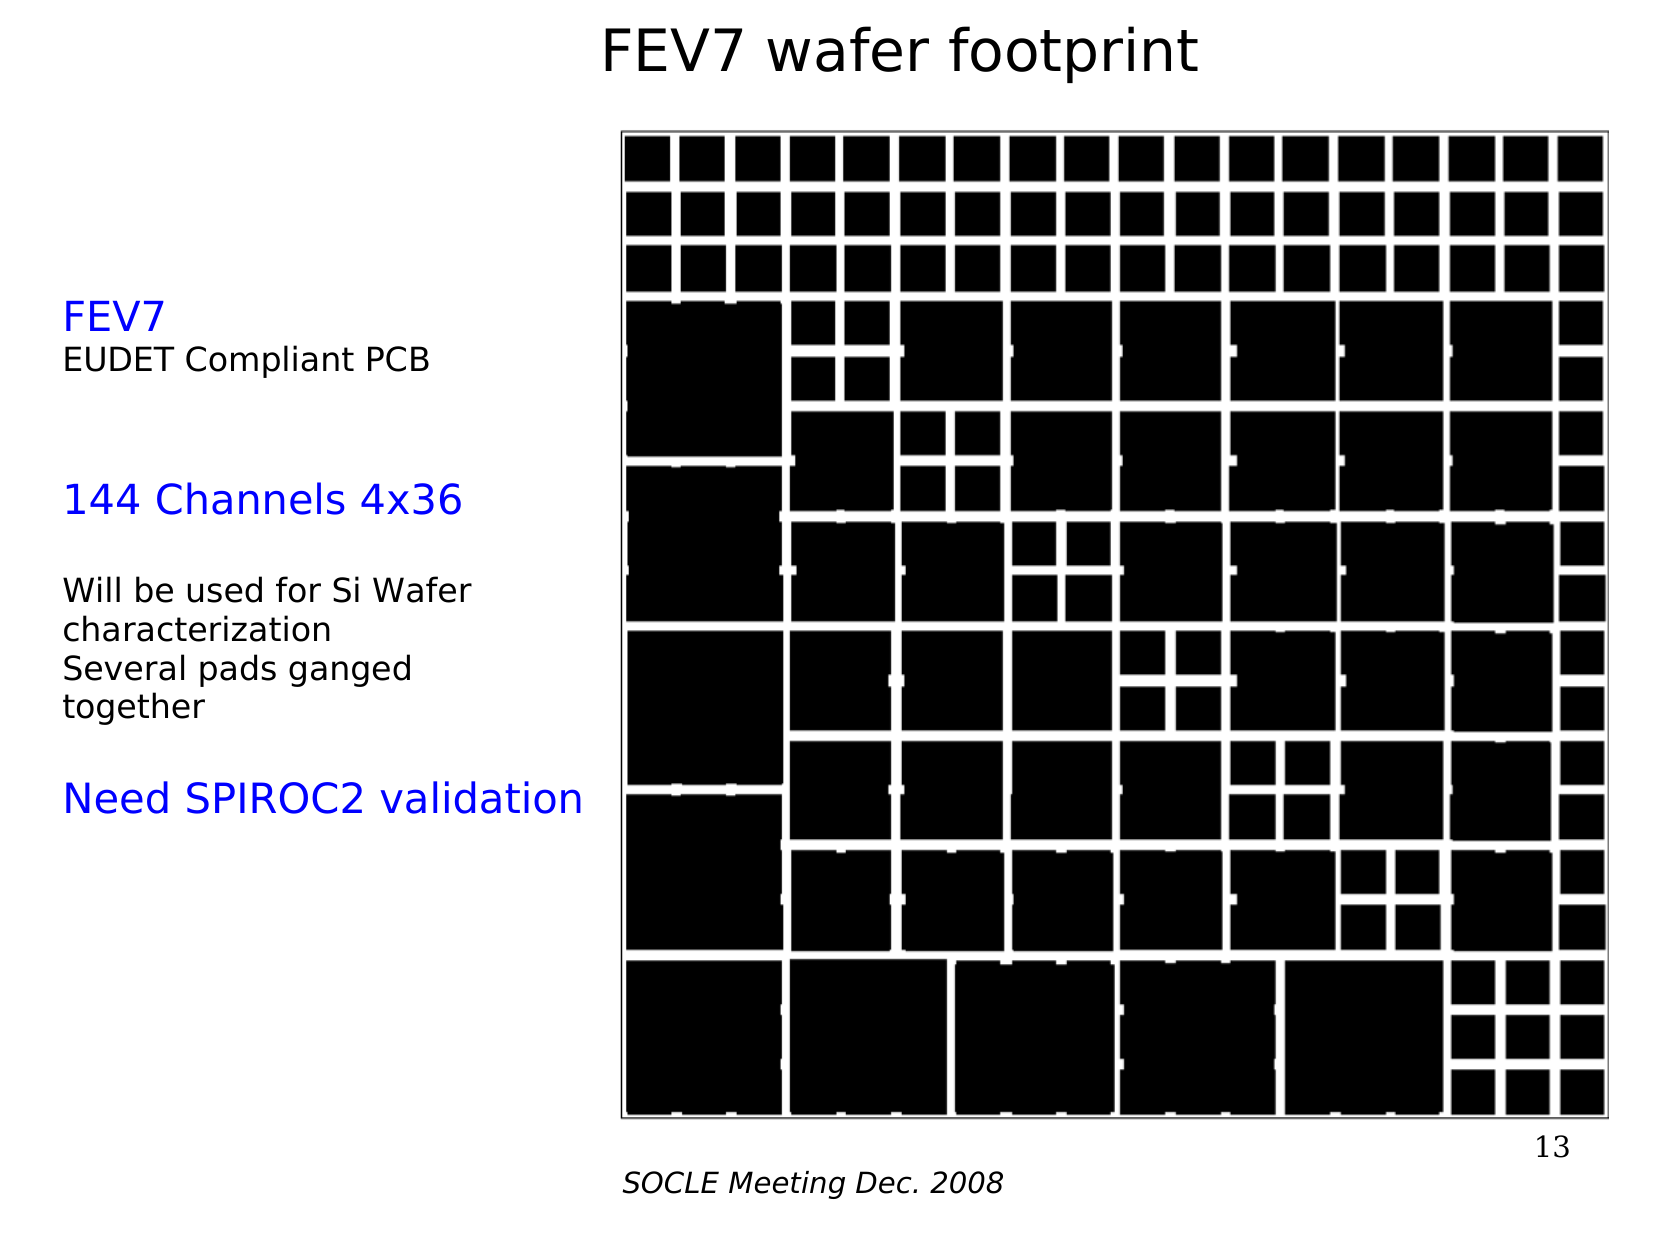

# FEV7 wafer footprint
FEV7
EUDET Compliant PCB
144 Channels 4x36
Will be used for Si Wafer
characterization
Several pads ganged
together
Need SPIROC2 validation
13